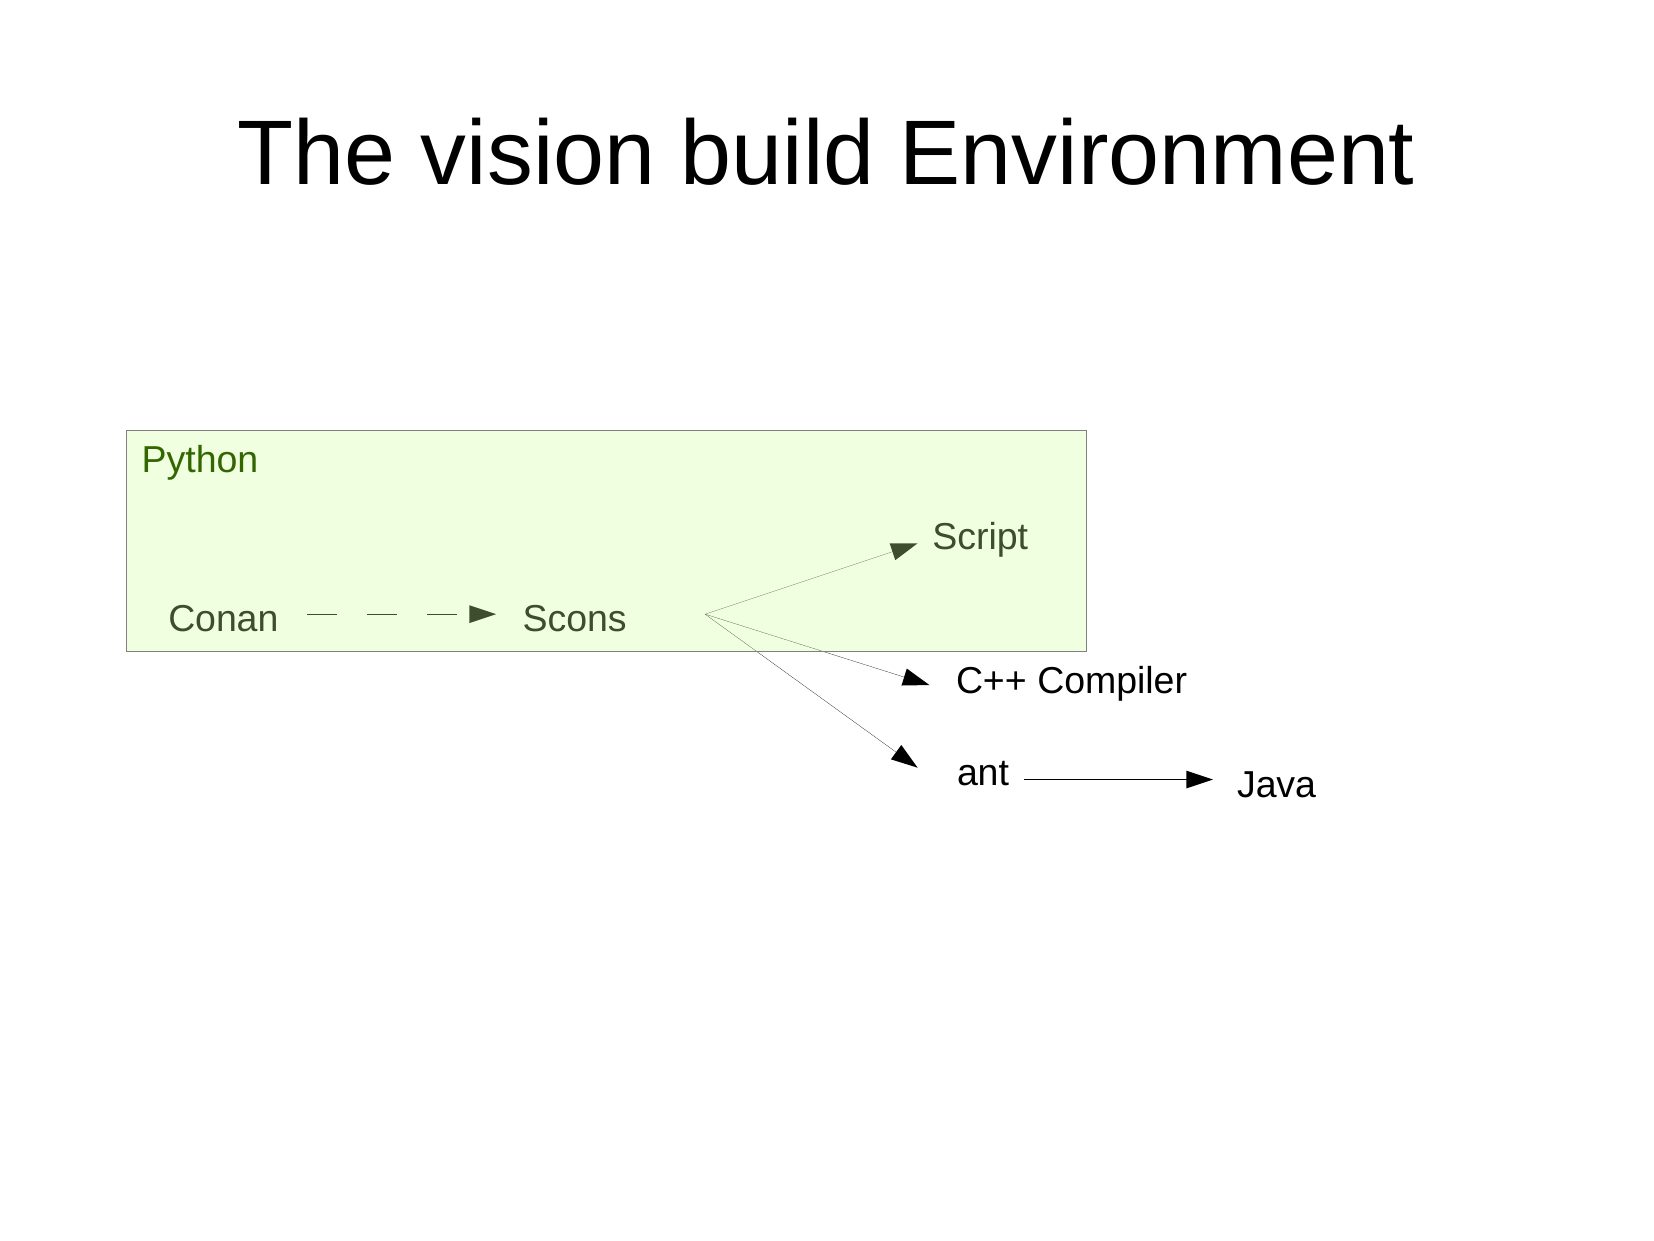

# The vision build Environment
Python
Script
Conan
Scons
C++ Compiler
ant
Java